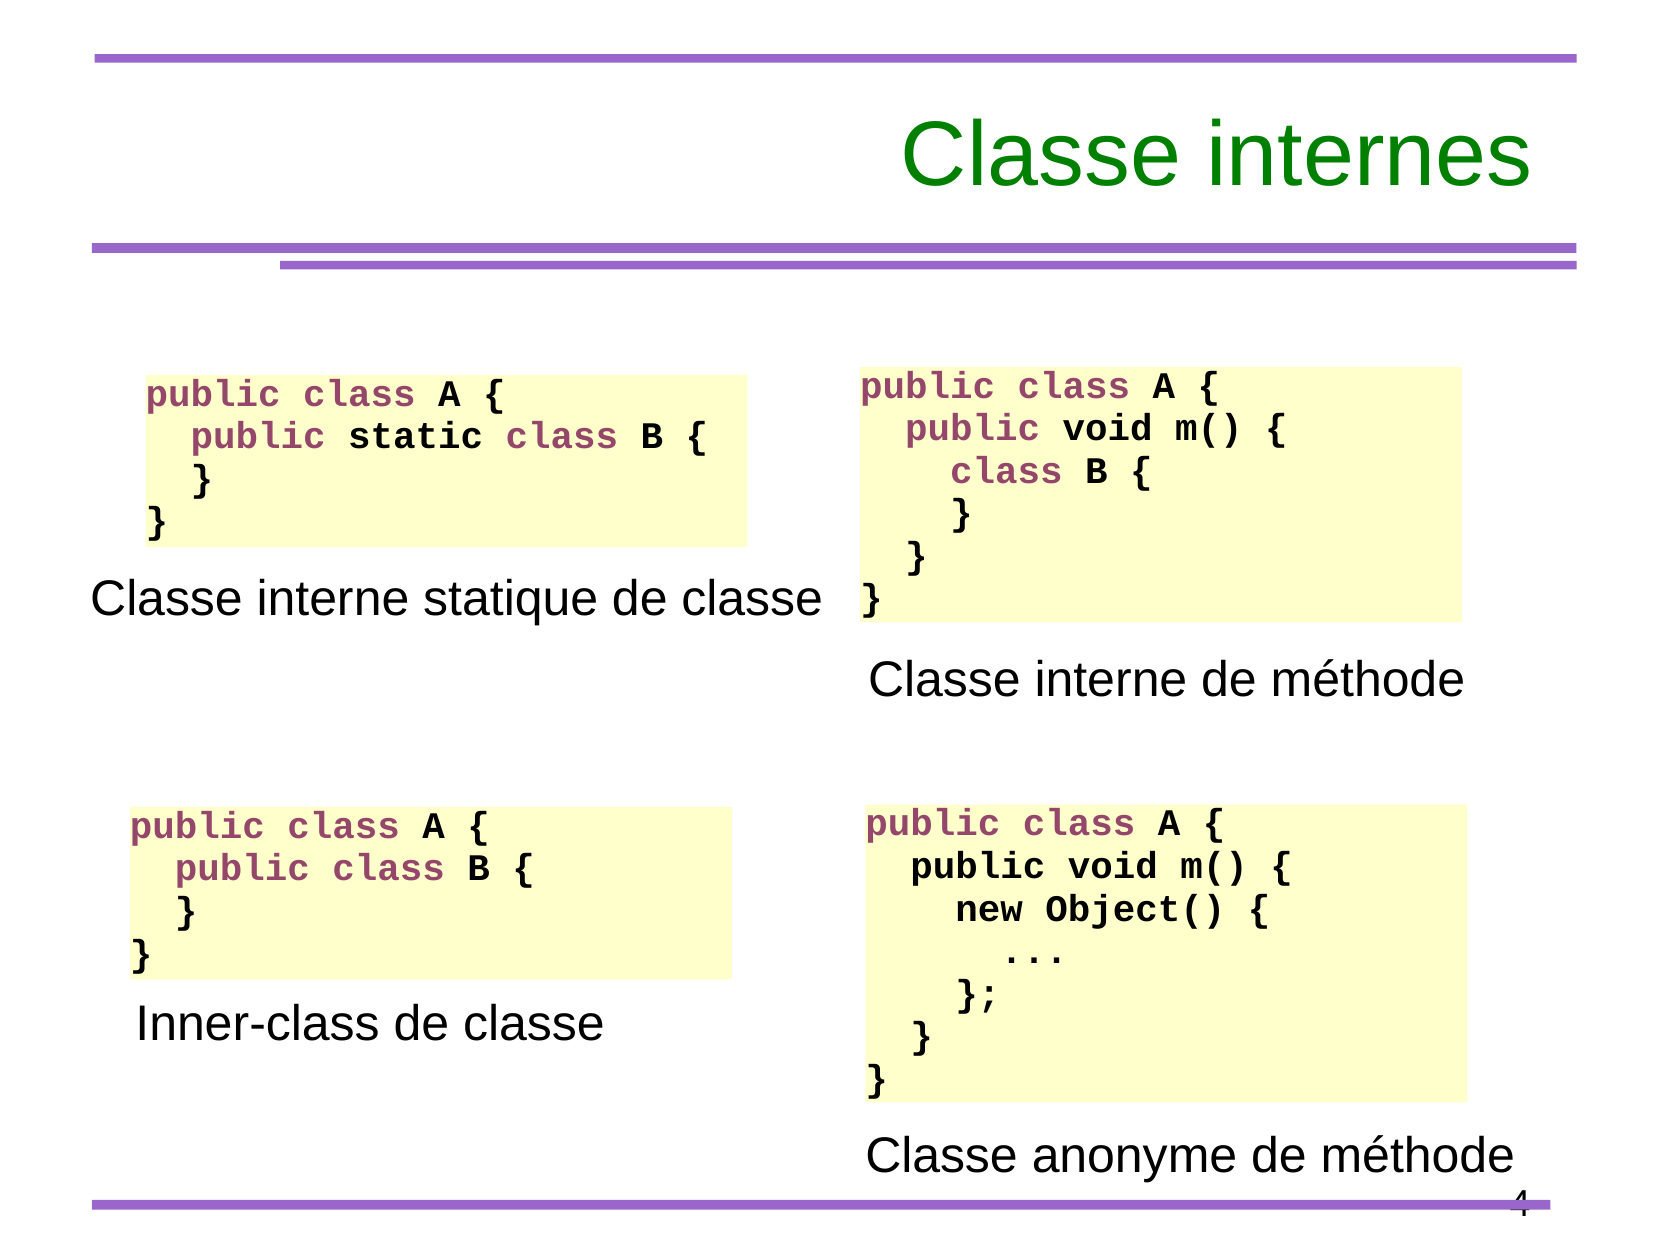

# Classe internes
public class A {
 public void m() {
 class B {
 }
 }
}
public class A {
 public static class B {
 }
}
Classe interne statique de classe
Classe interne de méthode
public class A {
 public void m() {
 new Object() {
 ...
 };
 }
}
public class A {
 public class B {
 }
}
Inner-class de classe
Classe anonyme de méthode